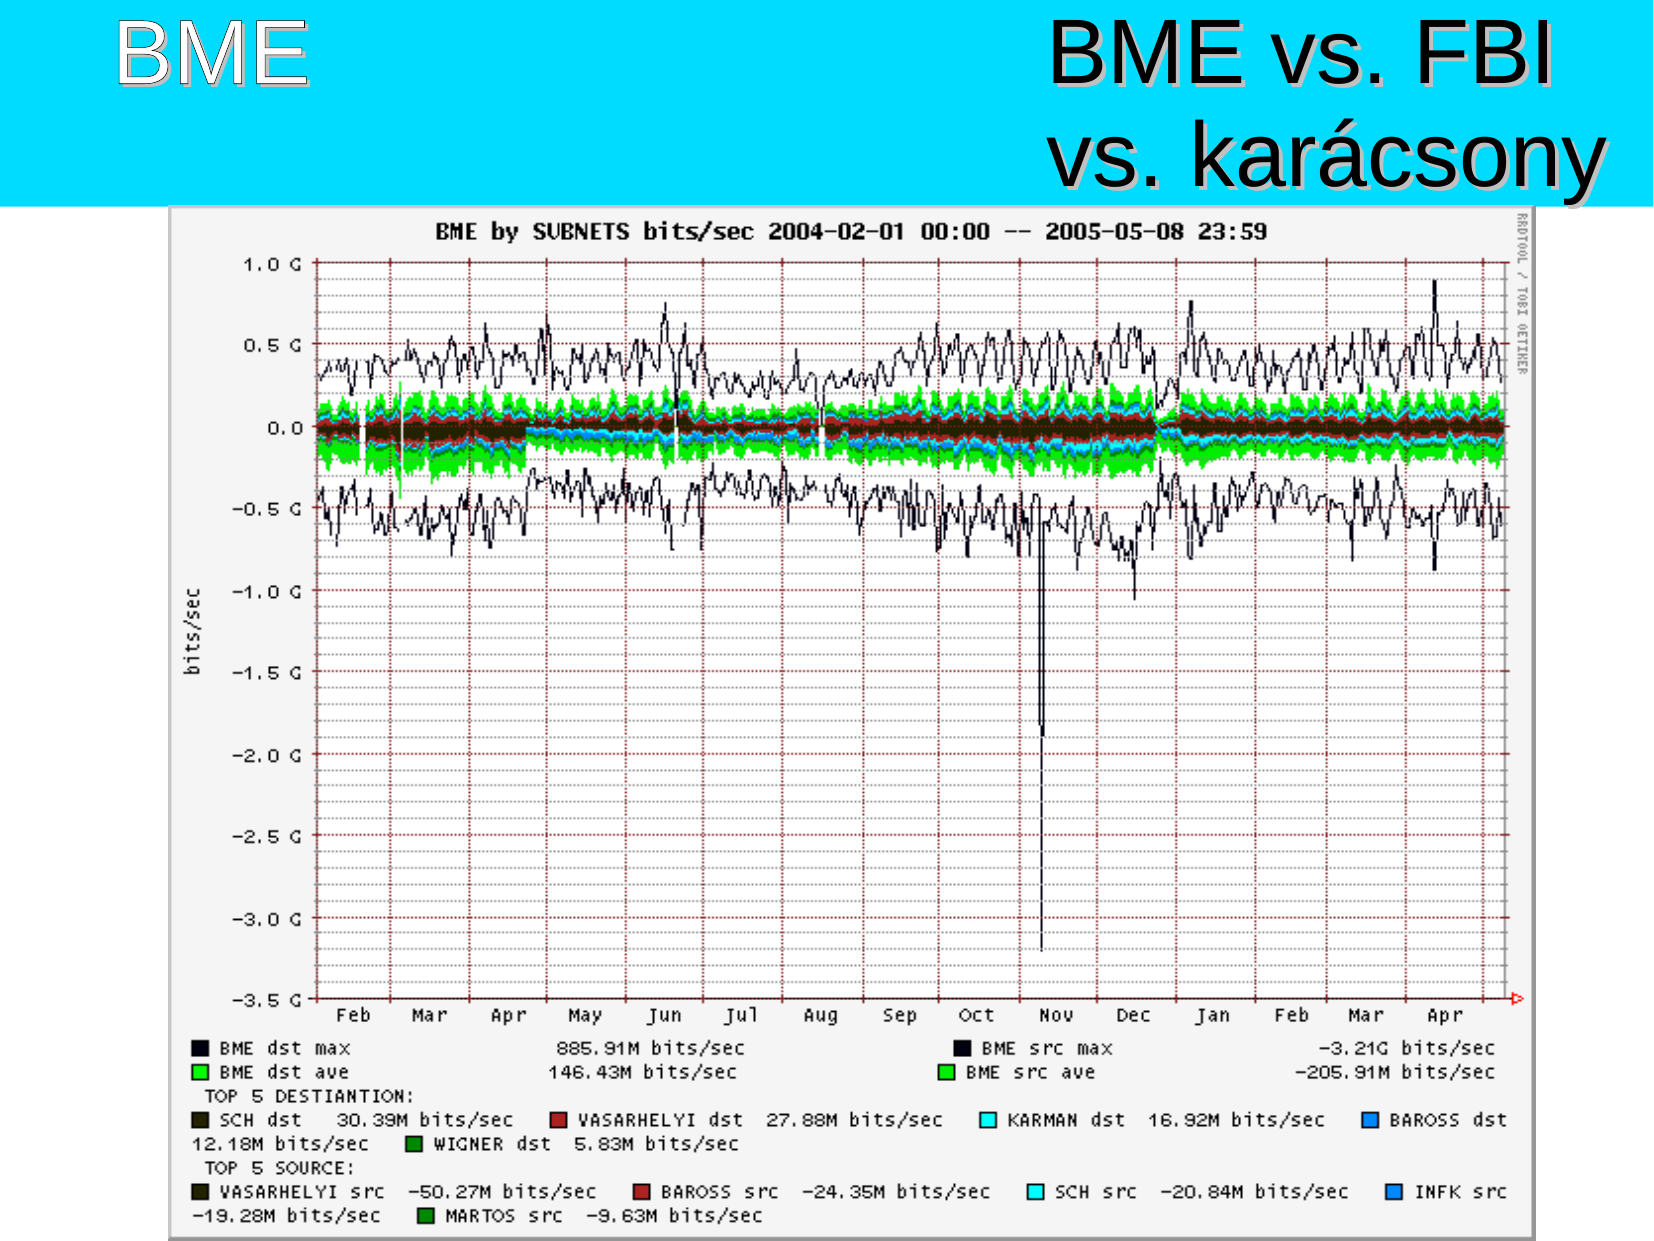

# BME	BME vs. FBI 			vs. karácsony